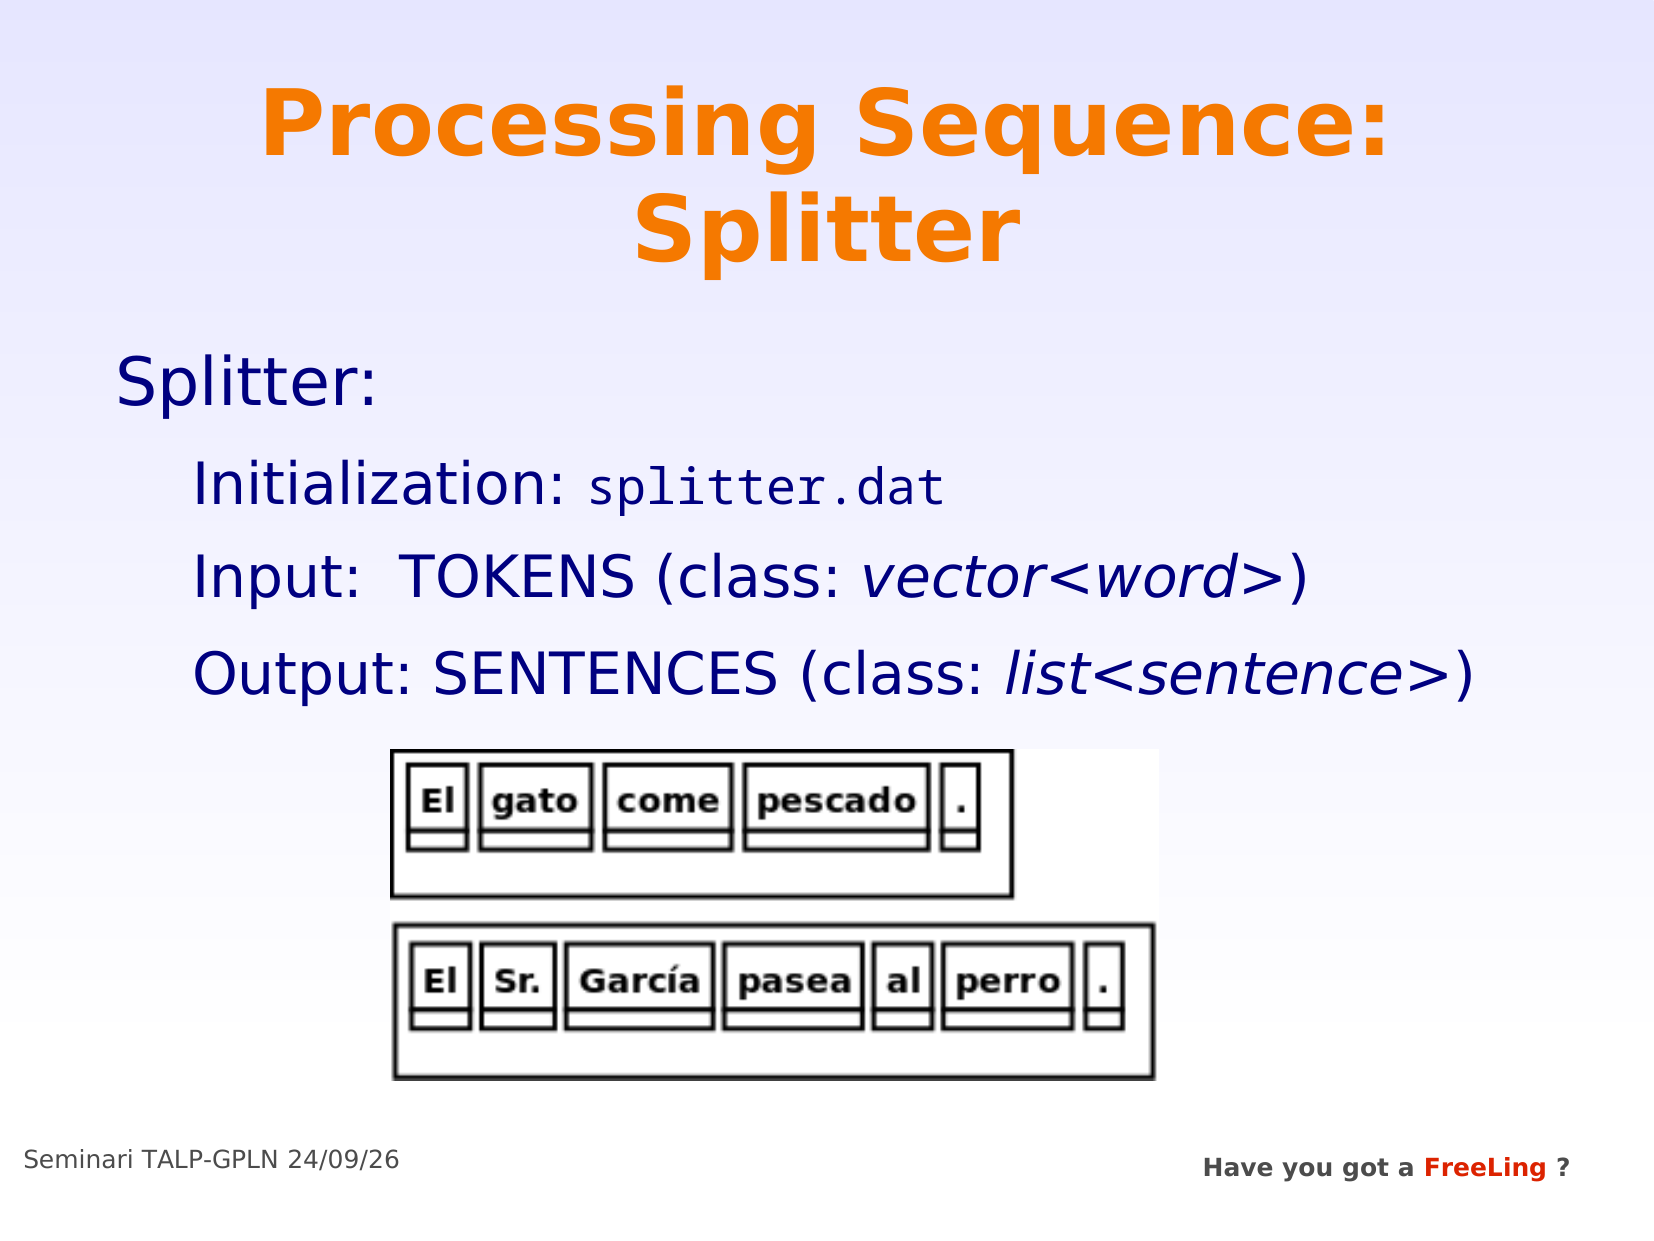

# Processing Sequence: Splitter
Splitter:
Initialization: splitter.dat
Input: TOKENS (class: vector<word>)
Output: SENTENCES (class: list<sentence>)
7